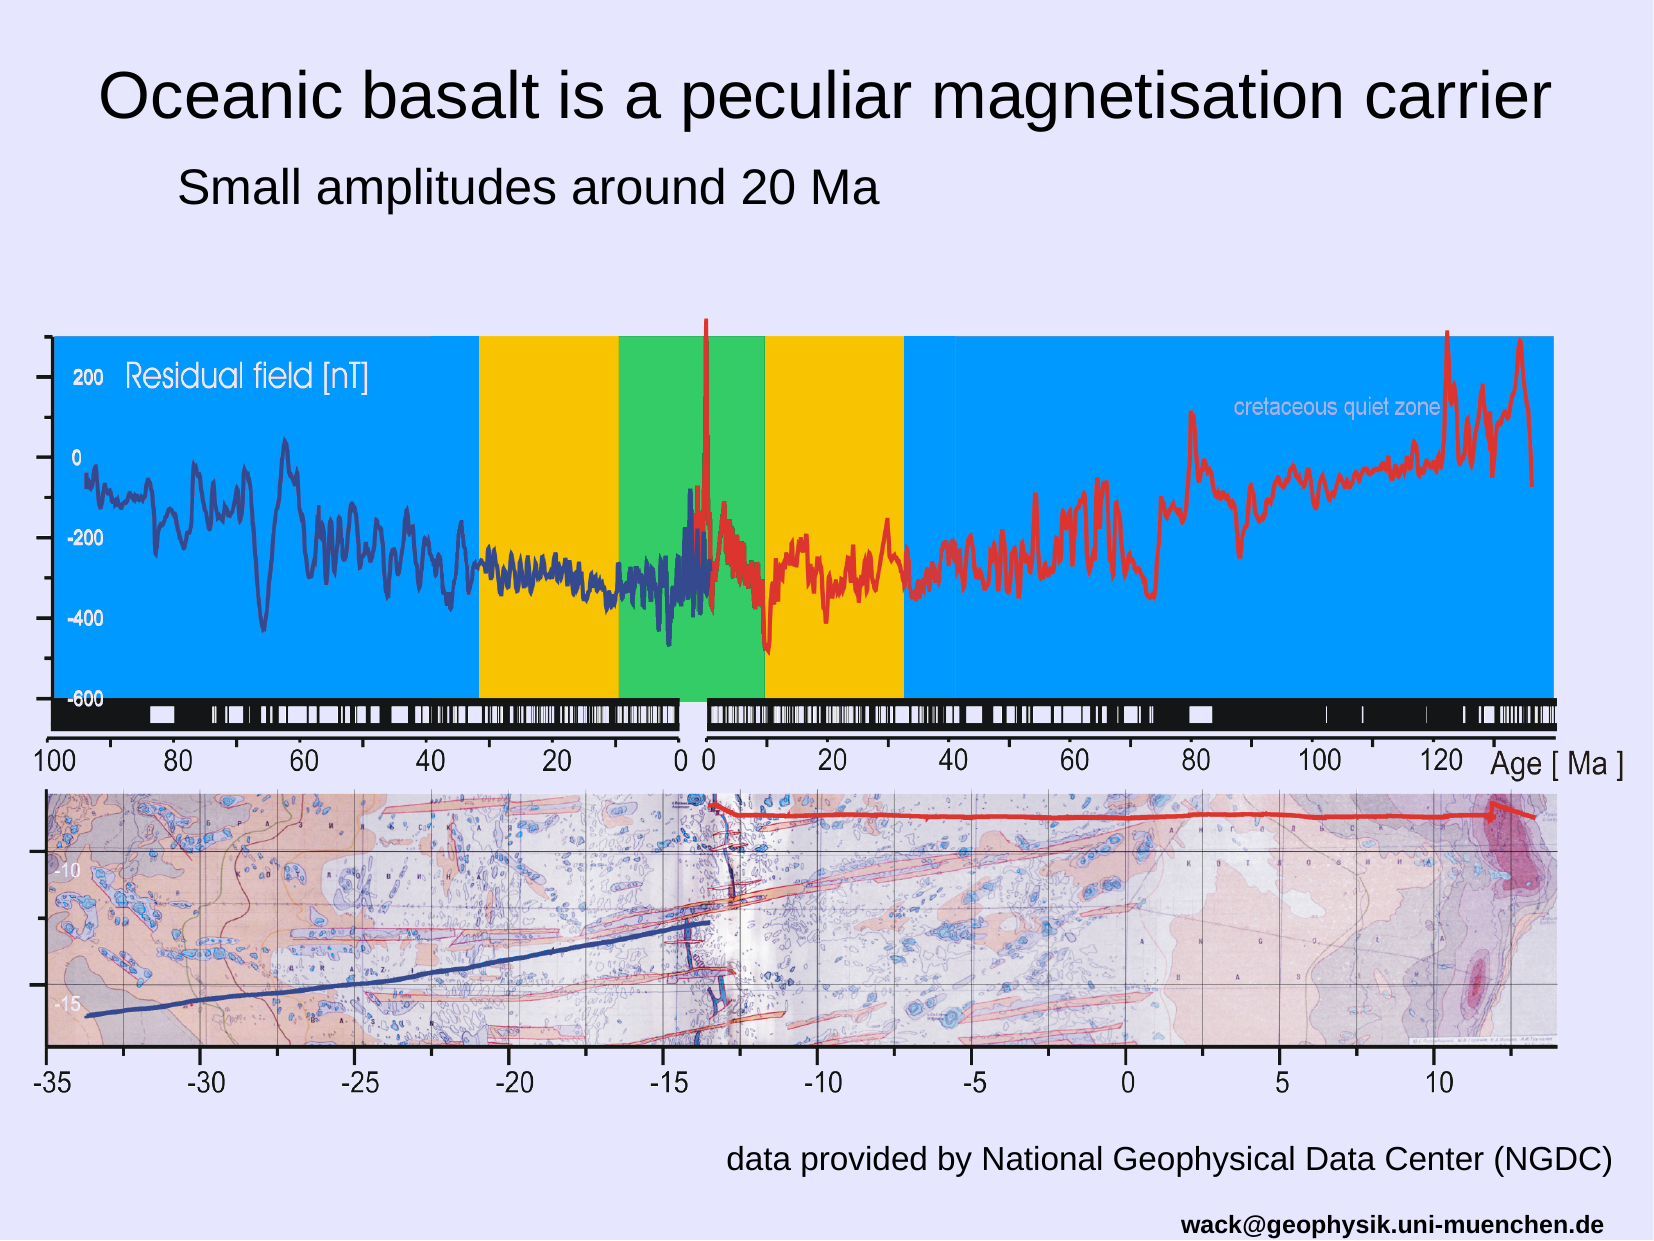

# Oceanic basalt is a peculiar magnetisation carrier
Small amplitudes around 20 Ma
data provided by National Geophysical Data Center (NGDC)